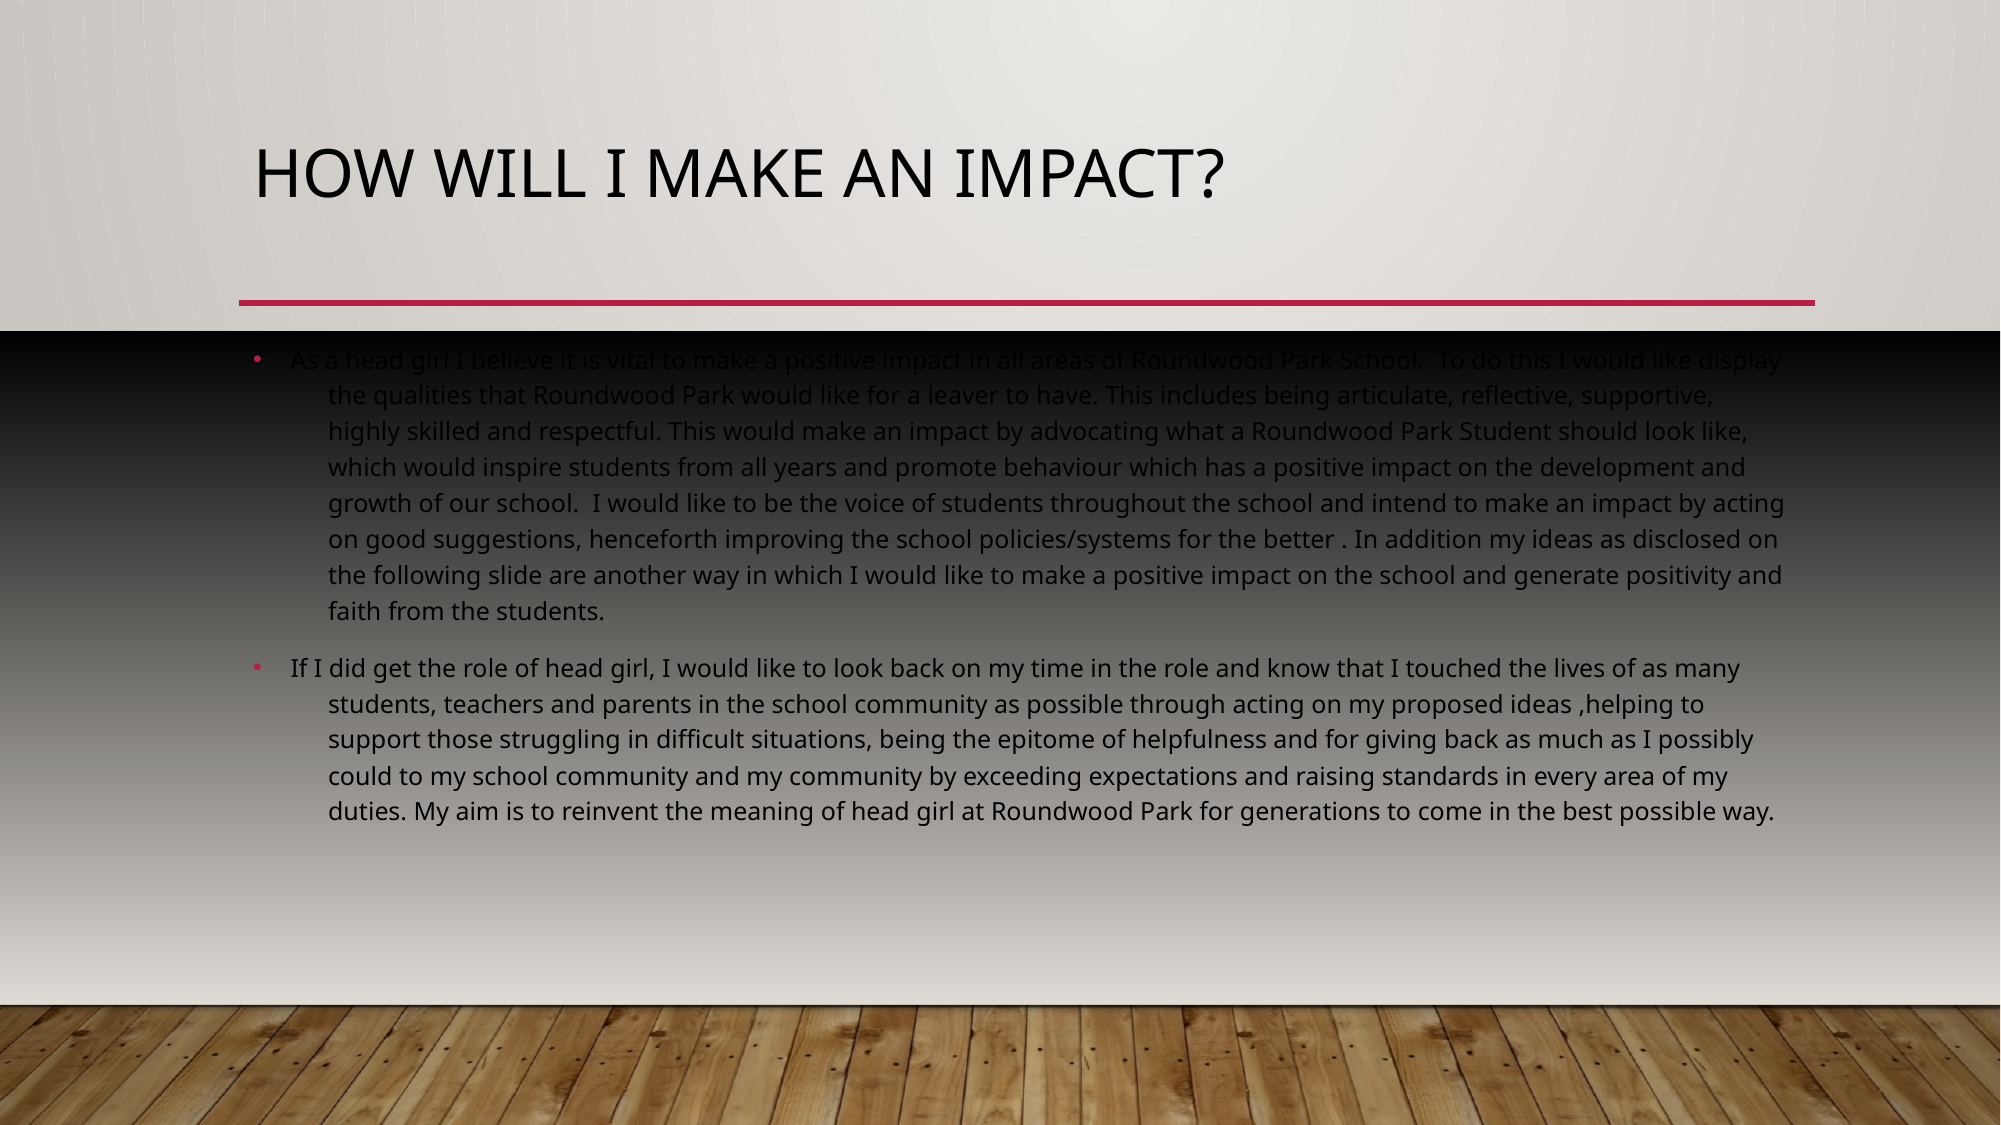

# HOW WILL I MAKE AN IMPACT?
As a head girl I believe it is vital to make a positive impact in all areas of Roundwood Park School. To do this I would like display the qualities that Roundwood Park would like for a leaver to have. This includes being articulate, reflective, supportive, highly skilled and respectful. This would make an impact by advocating what a Roundwood Park Student should look like, which would inspire students from all years and promote behaviour which has a positive impact on the development and growth of our school. I would like to be the voice of students throughout the school and intend to make an impact by acting on good suggestions, henceforth improving the school policies/systems for the better . In addition my ideas as disclosed on the following slide are another way in which I would like to make a positive impact on the school and generate positivity and faith from the students.
If I did get the role of head girl, I would like to look back on my time in the role and know that I touched the lives of as many students, teachers and parents in the school community as possible through acting on my proposed ideas ,helping to support those struggling in difficult situations, being the epitome of helpfulness and for giving back as much as I possibly could to my school community and my community by exceeding expectations and raising standards in every area of my duties. My aim is to reinvent the meaning of head girl at Roundwood Park for generations to come in the best possible way.